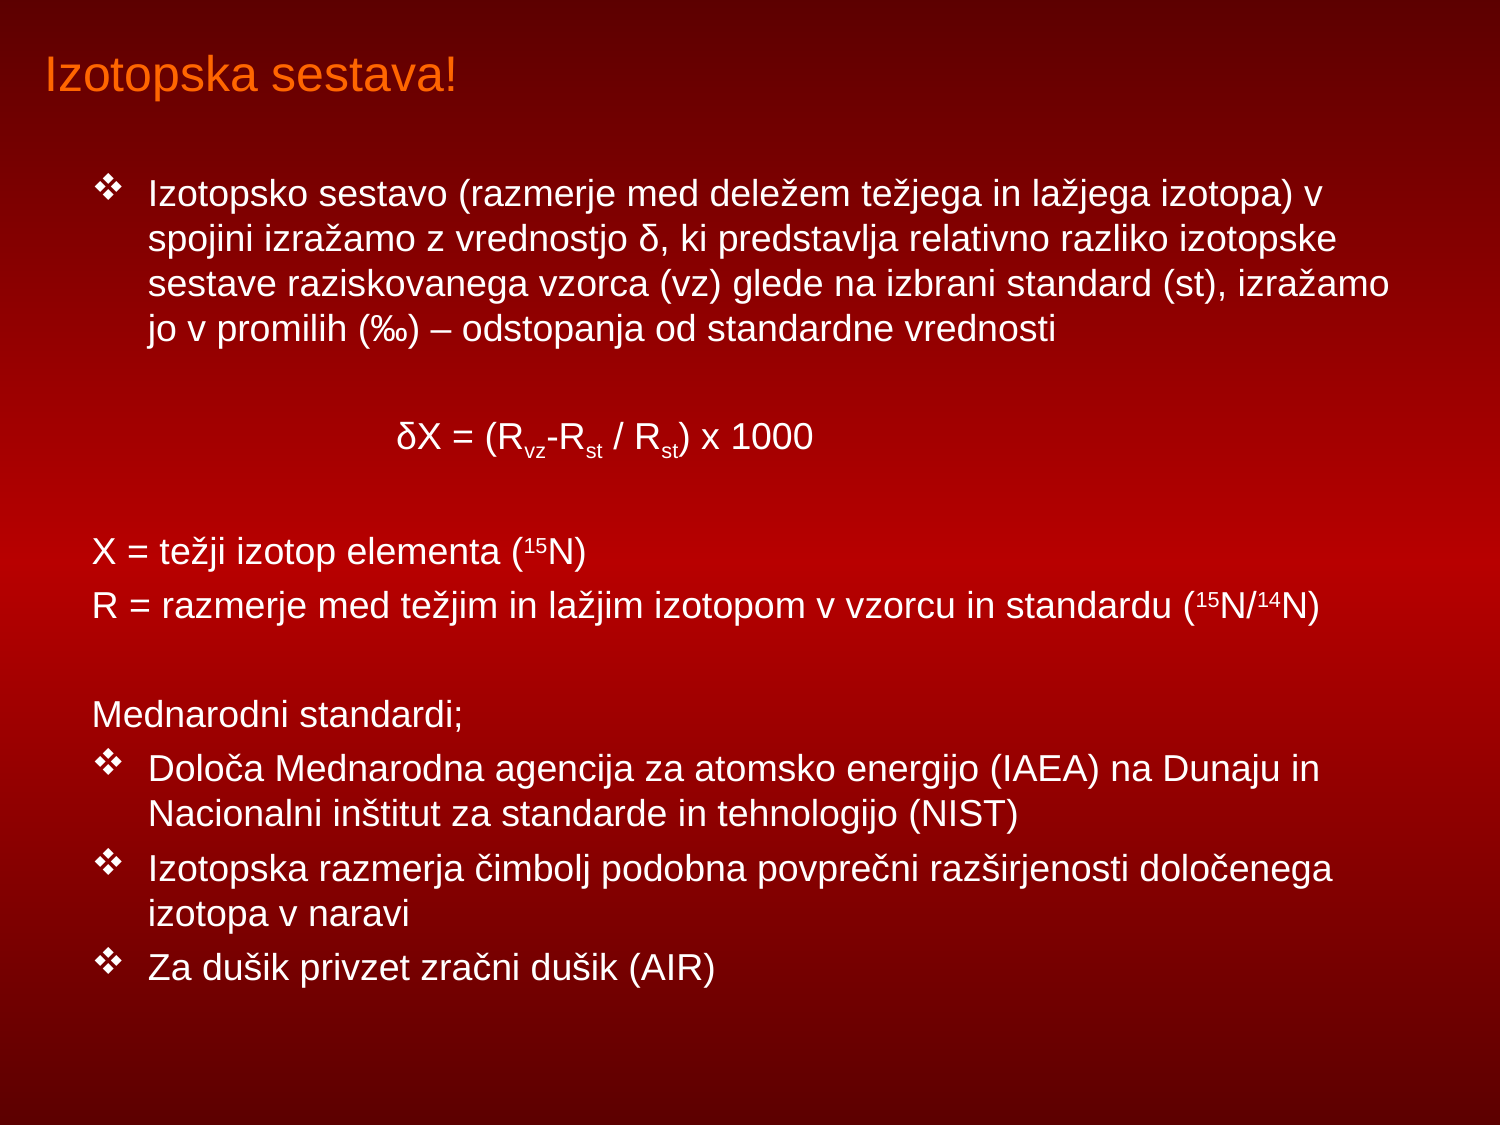

# Izotopska sestava!
Izotopsko sestavo (razmerje med deležem težjega in lažjega izotopa) v spojini izražamo z vrednostjo δ, ki predstavlja relativno razliko izotopske sestave raziskovanega vzorca (vz) glede na izbrani standard (st), izražamo jo v promilih (‰) – odstopanja od standardne vrednosti
 δX = (Rvz-Rst / Rst) x 1000
X = težji izotop elementa (15N)
R = razmerje med težjim in lažjim izotopom v vzorcu in standardu (15N/14N)
Mednarodni standardi;
Določa Mednarodna agencija za atomsko energijo (IAEA) na Dunaju in Nacionalni inštitut za standarde in tehnologijo (NIST)
Izotopska razmerja čimbolj podobna povprečni razširjenosti določenega izotopa v naravi
Za dušik privzet zračni dušik (AIR)